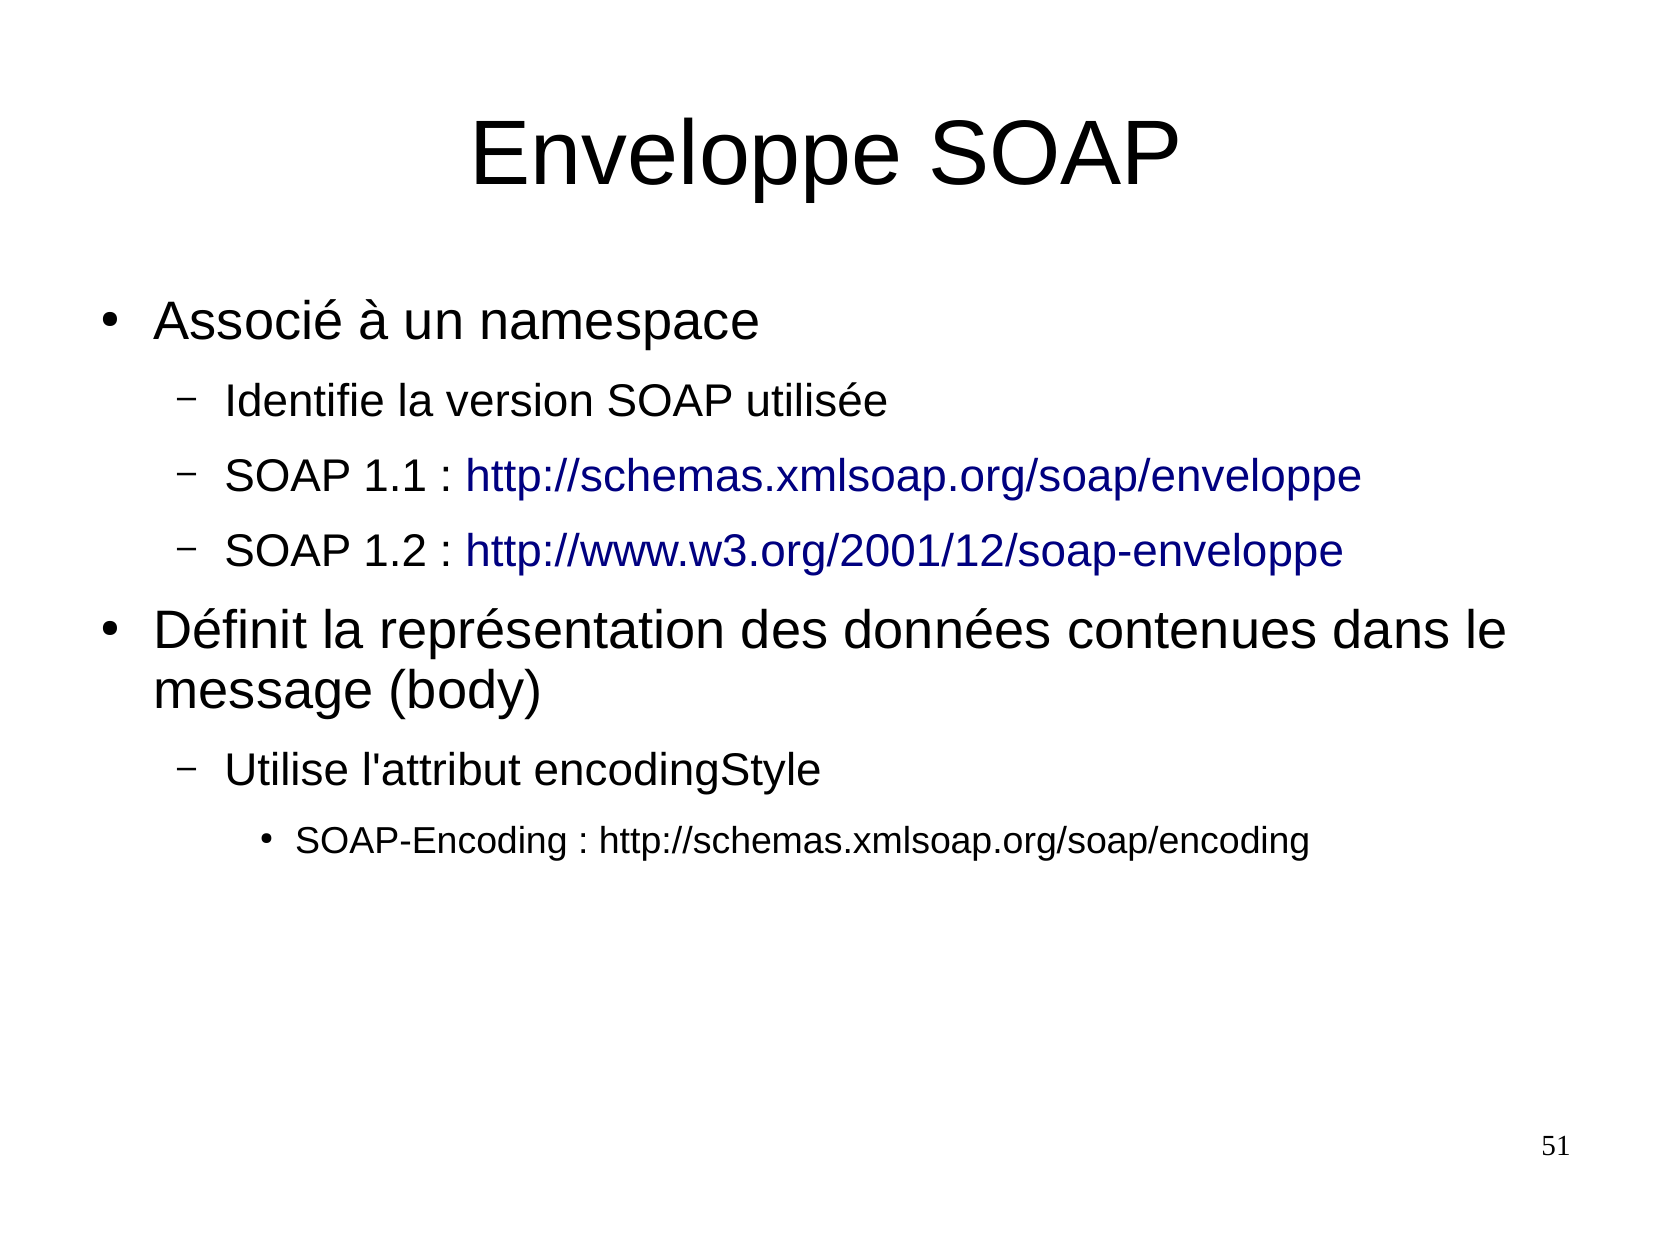

# Enveloppe SOAP
Associé à un namespace
Identifie la version SOAP utilisée
SOAP 1.1 : http://schemas.xmlsoap.org/soap/enveloppe
SOAP 1.2 : http://www.w3.org/2001/12/soap-enveloppe
Définit la représentation des données contenues dans le message (body)
Utilise l'attribut encodingStyle
SOAP-Encoding : http://schemas.xmlsoap.org/soap/encoding
51